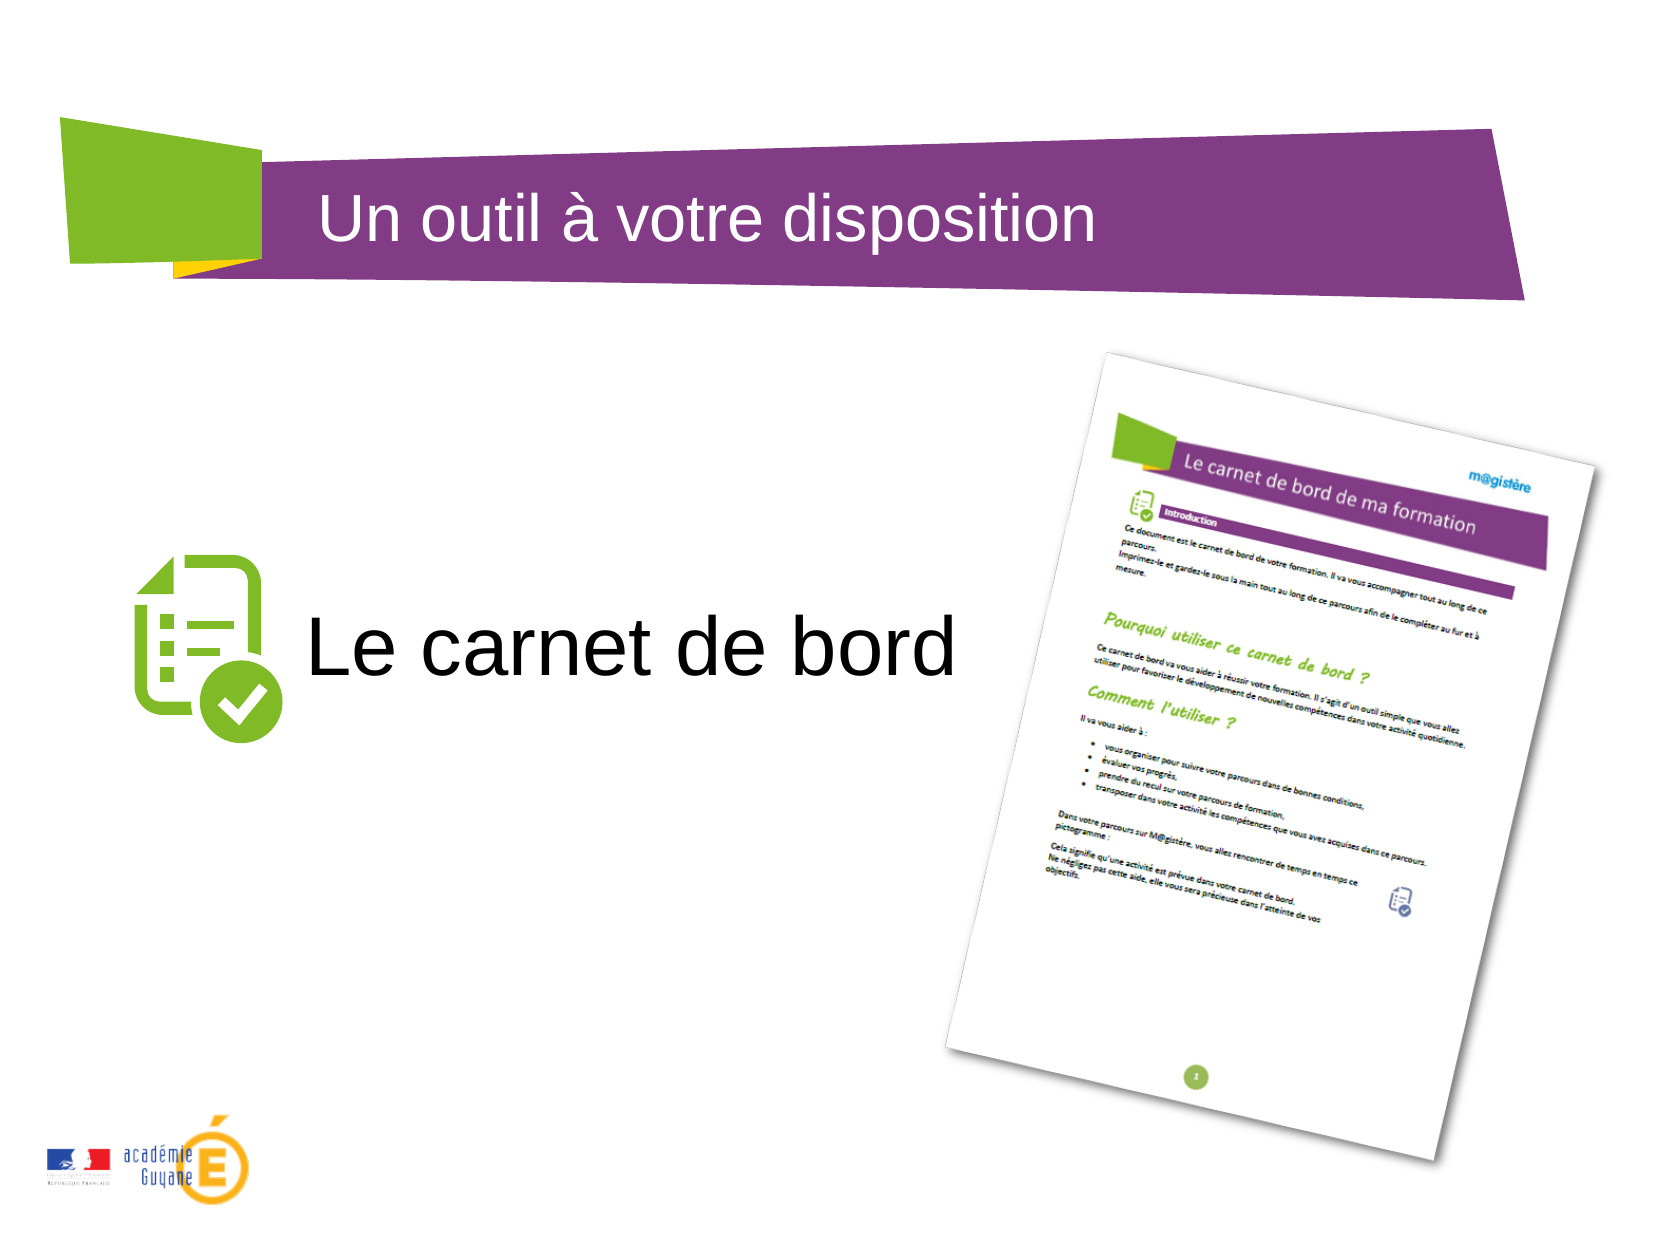

Un outil à votre disposition
Le carnet de bord